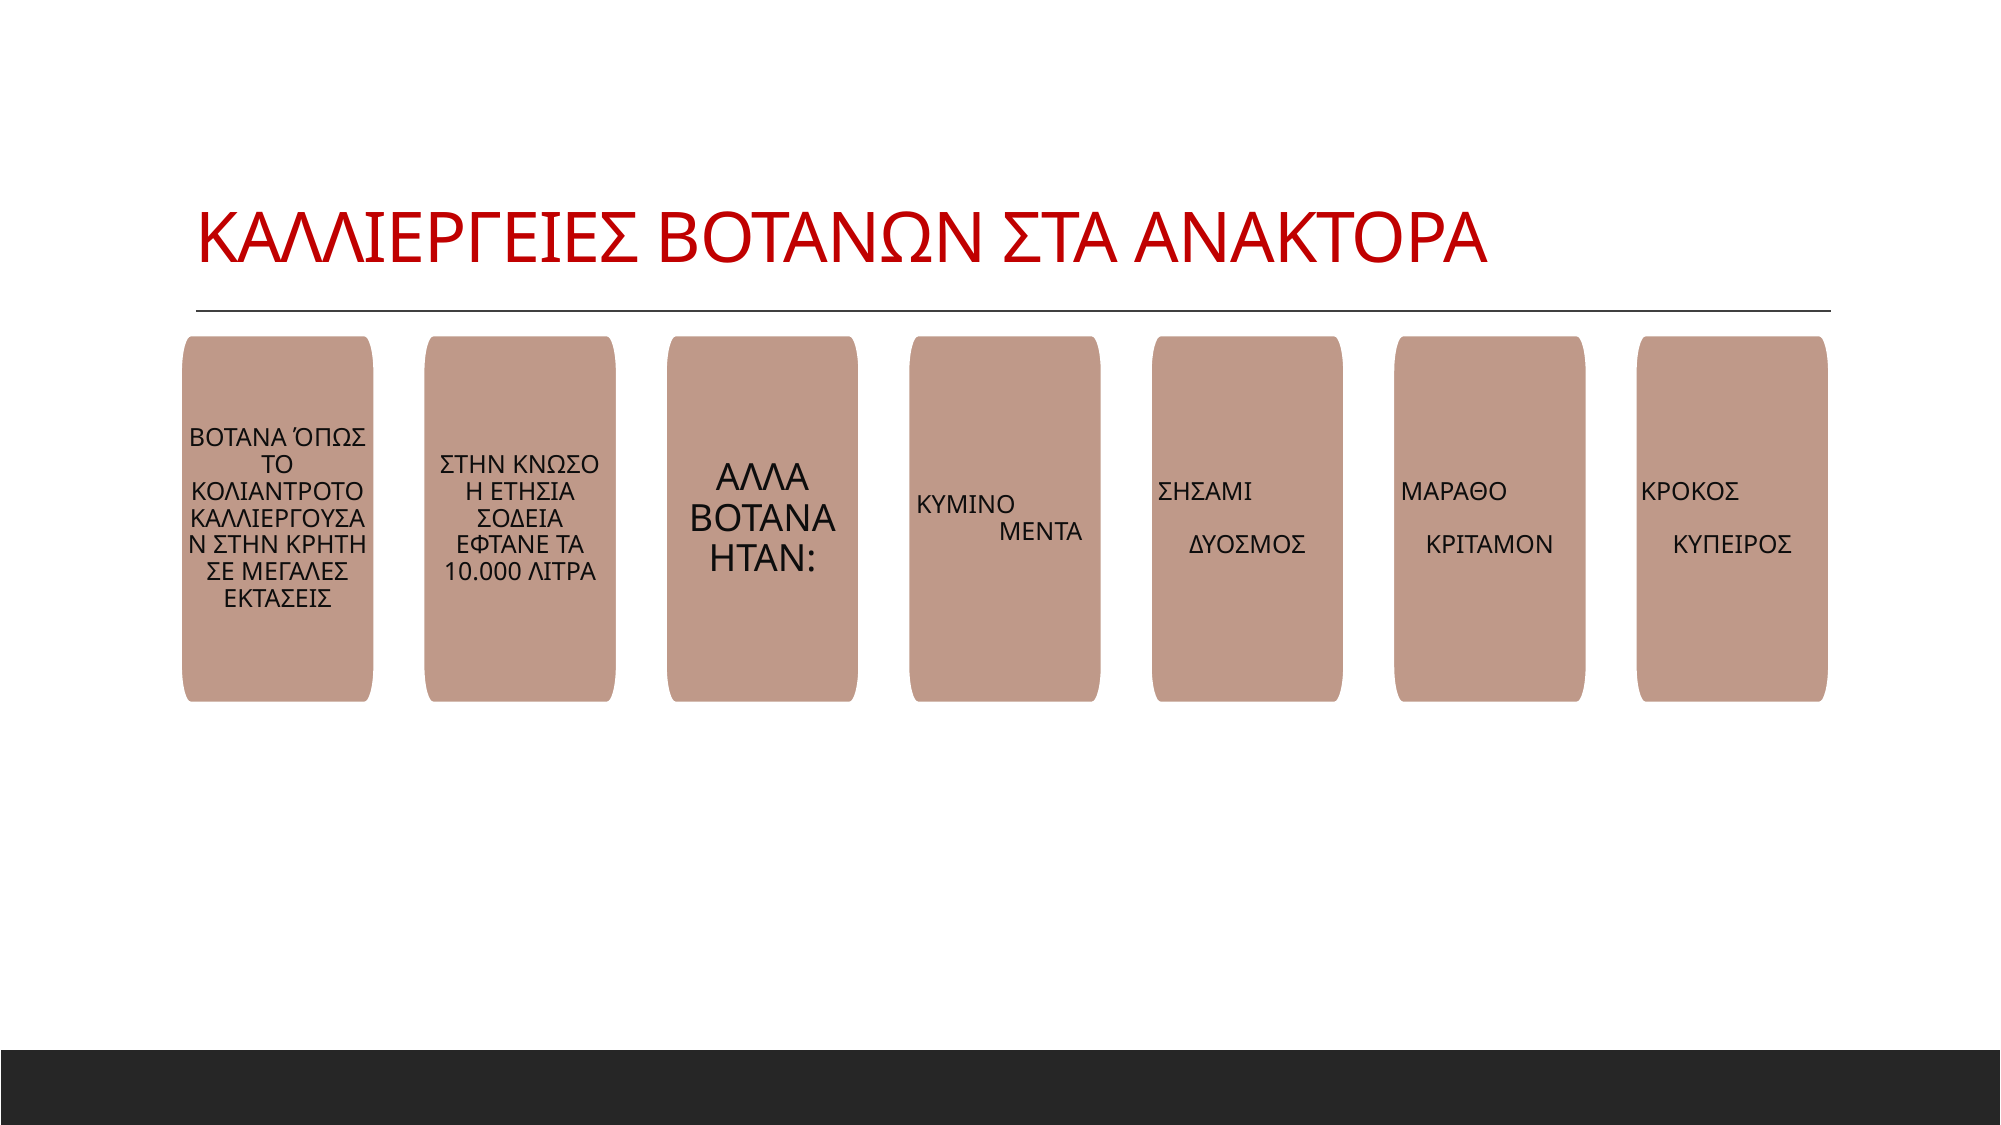

# ΚΑΛΛΙΕΡΓΕΙΕΣ ΒΟΤΑΝΩΝ ΣΤΑ ΑΝΑΚΤΟΡΑ
ΒΟΤΑΝΑ ΌΠΩΣ ΤΟ ΚΟΛΙΑΝΤΡΟΤΟ ΚΑΛΛΙΕΡΓΟΥΣΑΝ ΣΤΗΝ ΚΡΗΤΗ ΣΕ ΜΕΓΑΛΕΣ ΕΚΤΑΣΕΙΣ
ΣΤΗΝ ΚΝΩΣΟ Η ΕΤΗΣΙΑ ΣΟΔΕΙΑ ΕΦΤΑΝΕ ΤΑ 10.000 ΛΙΤΡΑ
ΑΛΛΑ ΒΟΤΑΝΑ ΗΤΑΝ:
ΚΥΜΙΝΟ ΜΕΝΤΑ
ΣΗΣΑΜΙ ΔΥΟΣΜΟΣ
ΜΑΡΑΘΟ ΚΡΙΤΑΜΟΝ
ΚΡΟΚΟΣ ΚΥΠΕΙΡΟΣ